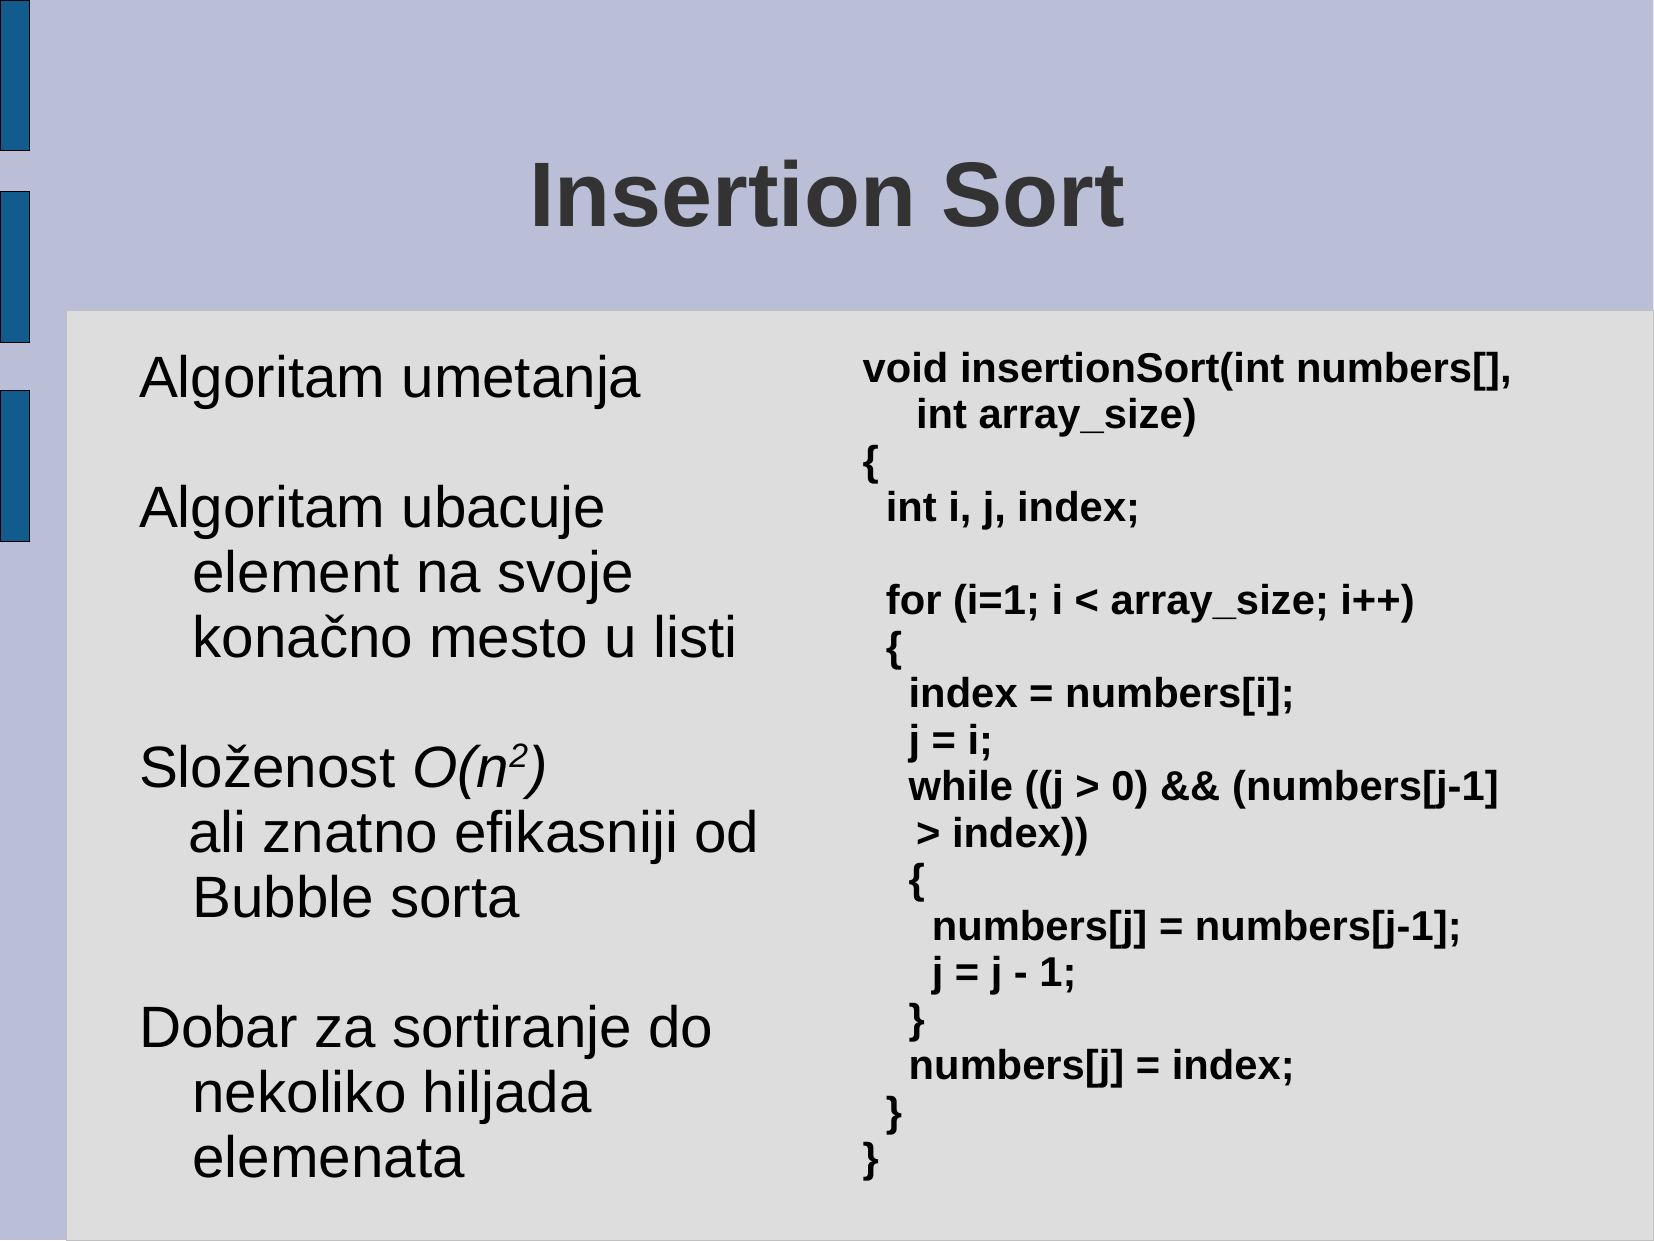

# Insertion Sort
Algoritam umetanja
Algoritam ubacuje element na svoje konačno mesto u listi
Složenost O(n2)
 ali znatno efikasniji od Bubble sorta
Dobar za sortiranje do nekoliko hiljada elemenata
void insertionSort(int numbers[], int array_size)
{
 int i, j, index;
 for (i=1; i < array_size; i++)
 {
 index = numbers[i];
 j = i;
 while ((j > 0) && (numbers[j-1] > index))
 {
 numbers[j] = numbers[j-1];
 j = j - 1;
 }
 numbers[j] = index;
 }
}